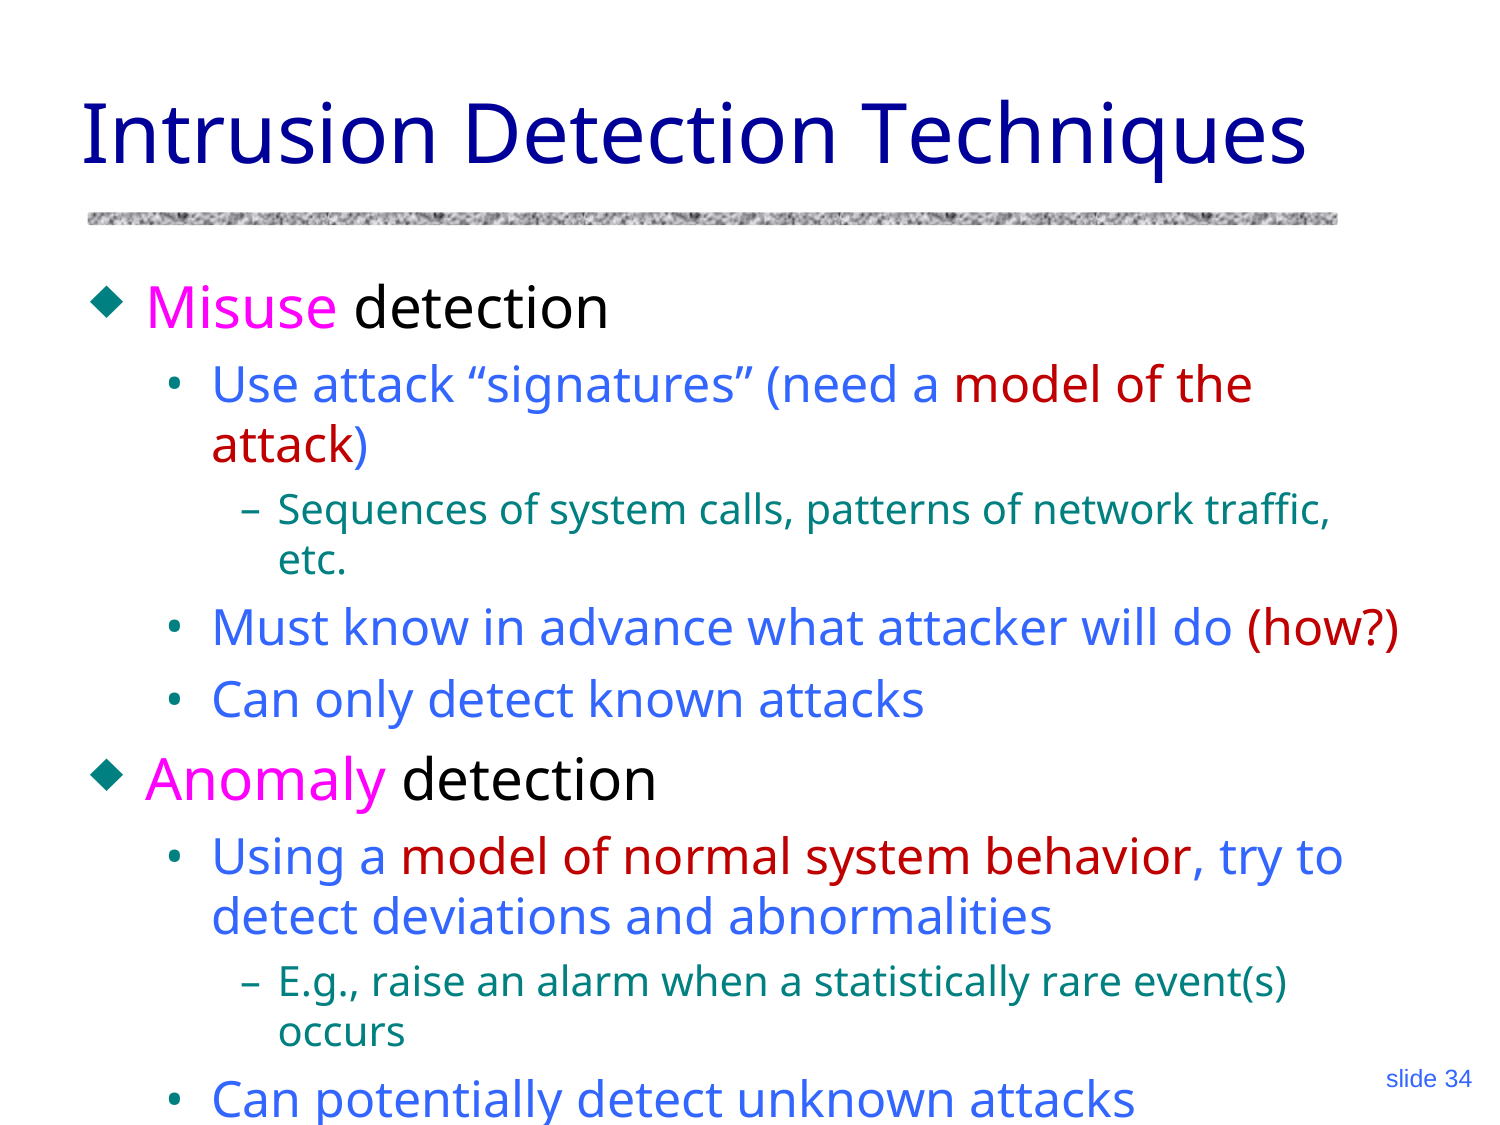

Intrusion Detection Techniques
Misuse detection
Use attack “signatures” (need a model of the attack)
Sequences of system calls, patterns of network traffic, etc.
Must know in advance what attacker will do (how?)
Can only detect known attacks
Anomaly detection
Using a model of normal system behavior, try to detect deviations and abnormalities
E.g., raise an alarm when a statistically rare event(s) occurs
Can potentially detect unknown attacks
Which is harder to do?
slide